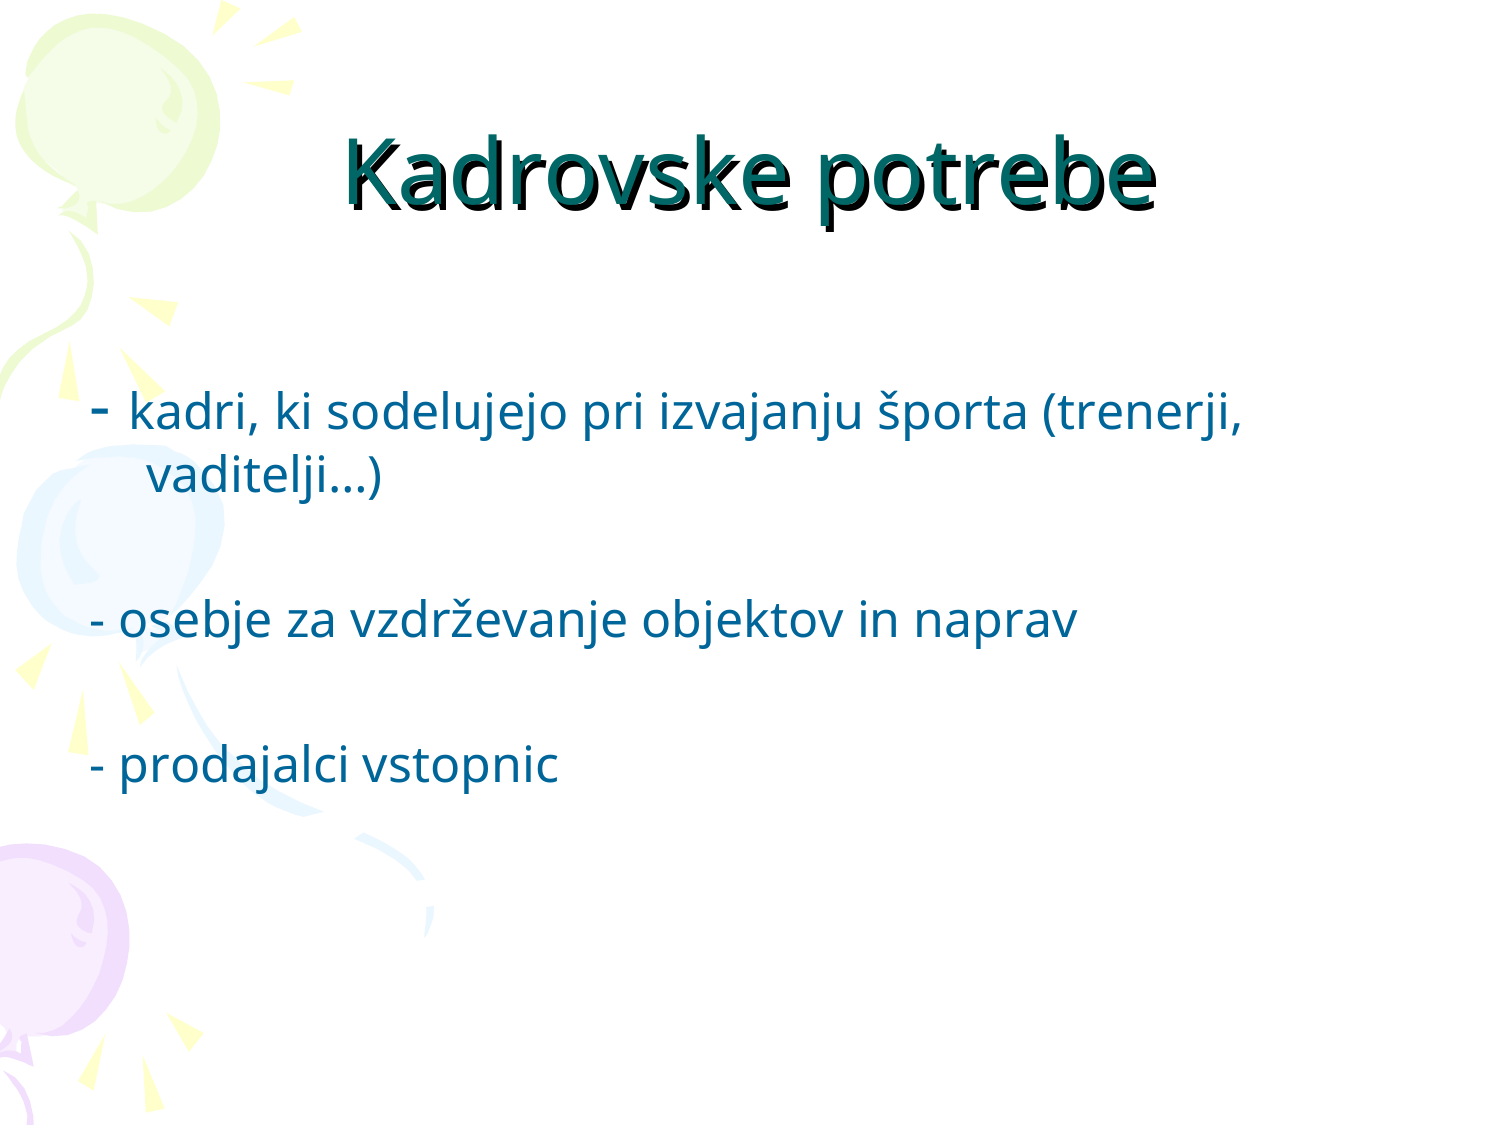

# Kadrovske potrebe
- kadri, ki sodelujejo pri izvajanju športa (trenerji, vaditelji…)
- osebje za vzdrževanje objektov in naprav
- prodajalci vstopnic